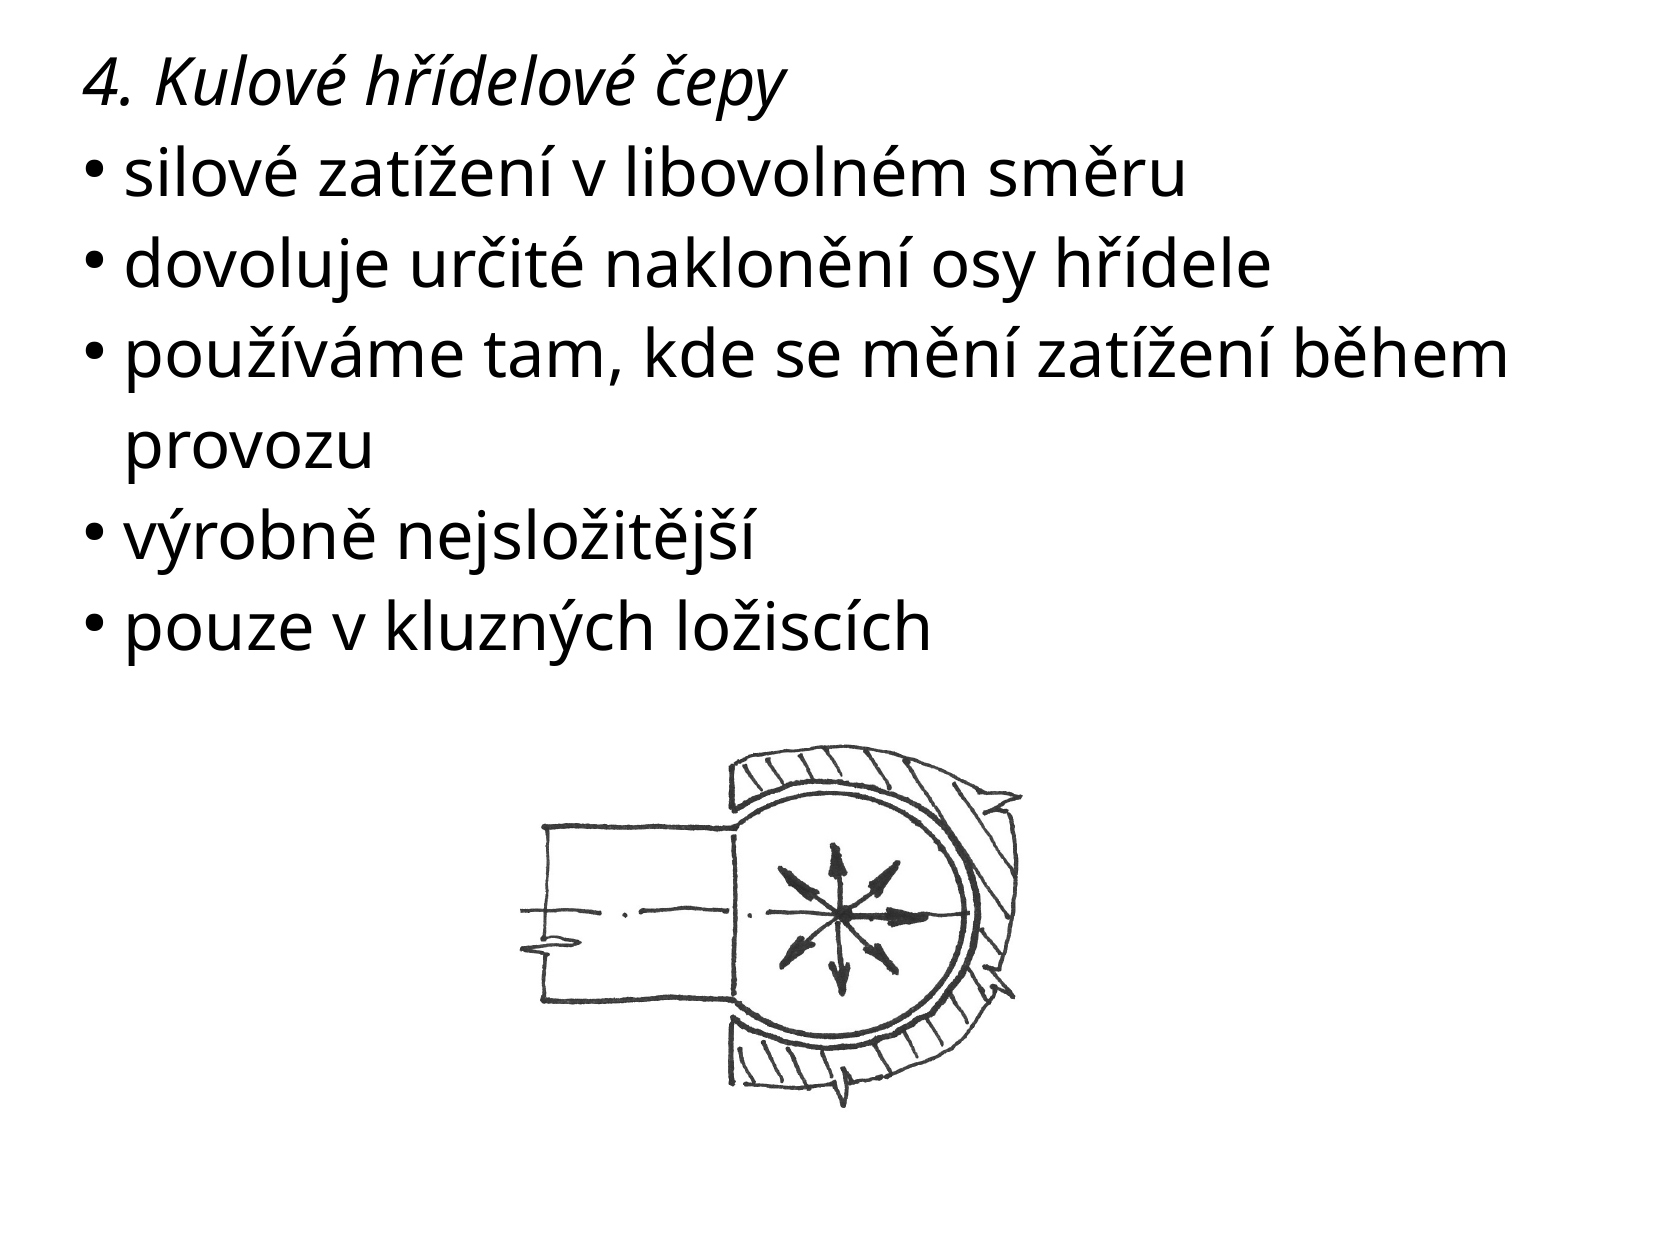

# 4. Kulové hřídelové čepy
 silové zatížení v libovolném směru
 dovoluje určité naklonění osy hřídele
 používáme tam, kde se mění zatížení během
 provozu
 výrobně nejsložitější
 pouze v kluzných ložiscích